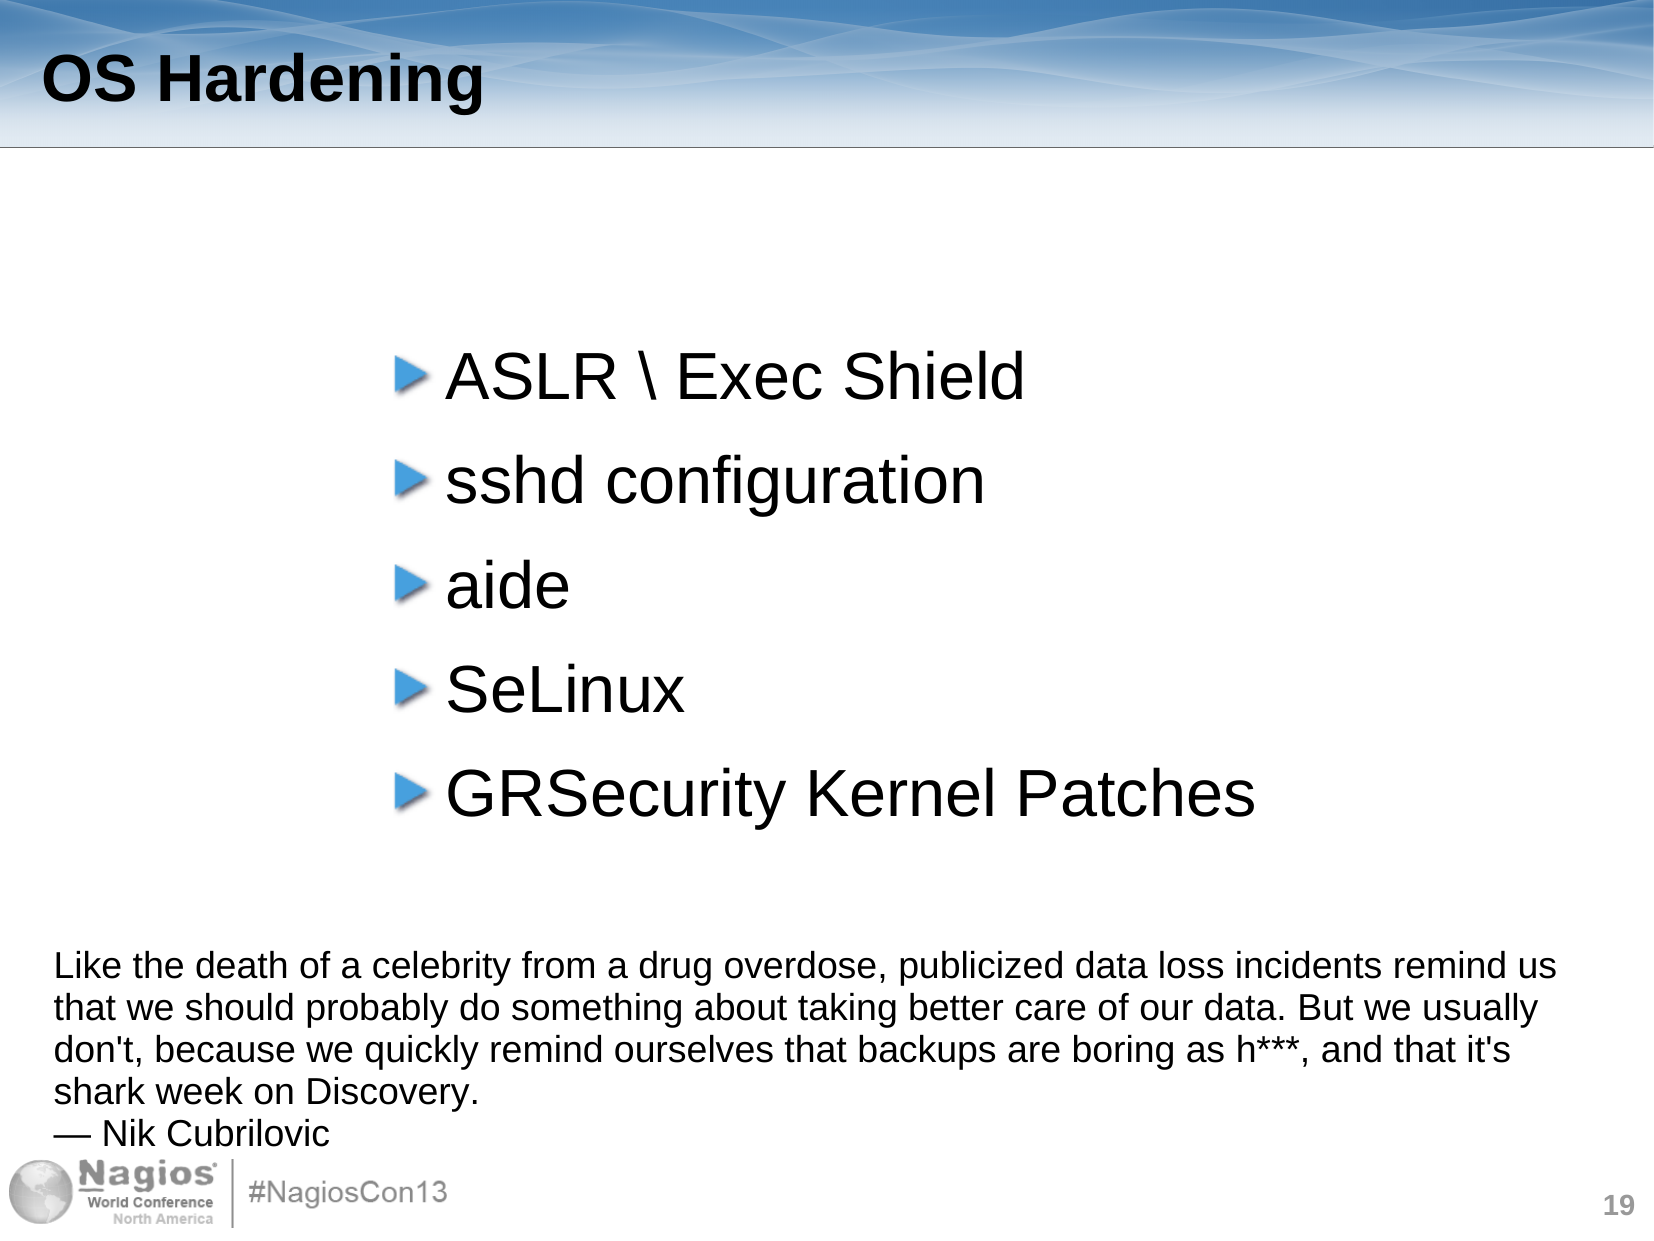

# OS Hardening
ASLR \ Exec Shield
sshd configuration
aide
SeLinux
GRSecurity Kernel Patches
Like the death of a celebrity from a drug overdose, publicized data loss incidents remind us that we should probably do something about taking better care of our data. But we usually don't, because we quickly remind ourselves that backups are boring as h***, and that it's shark week on Discovery.
— Nik Cubrilovic
19